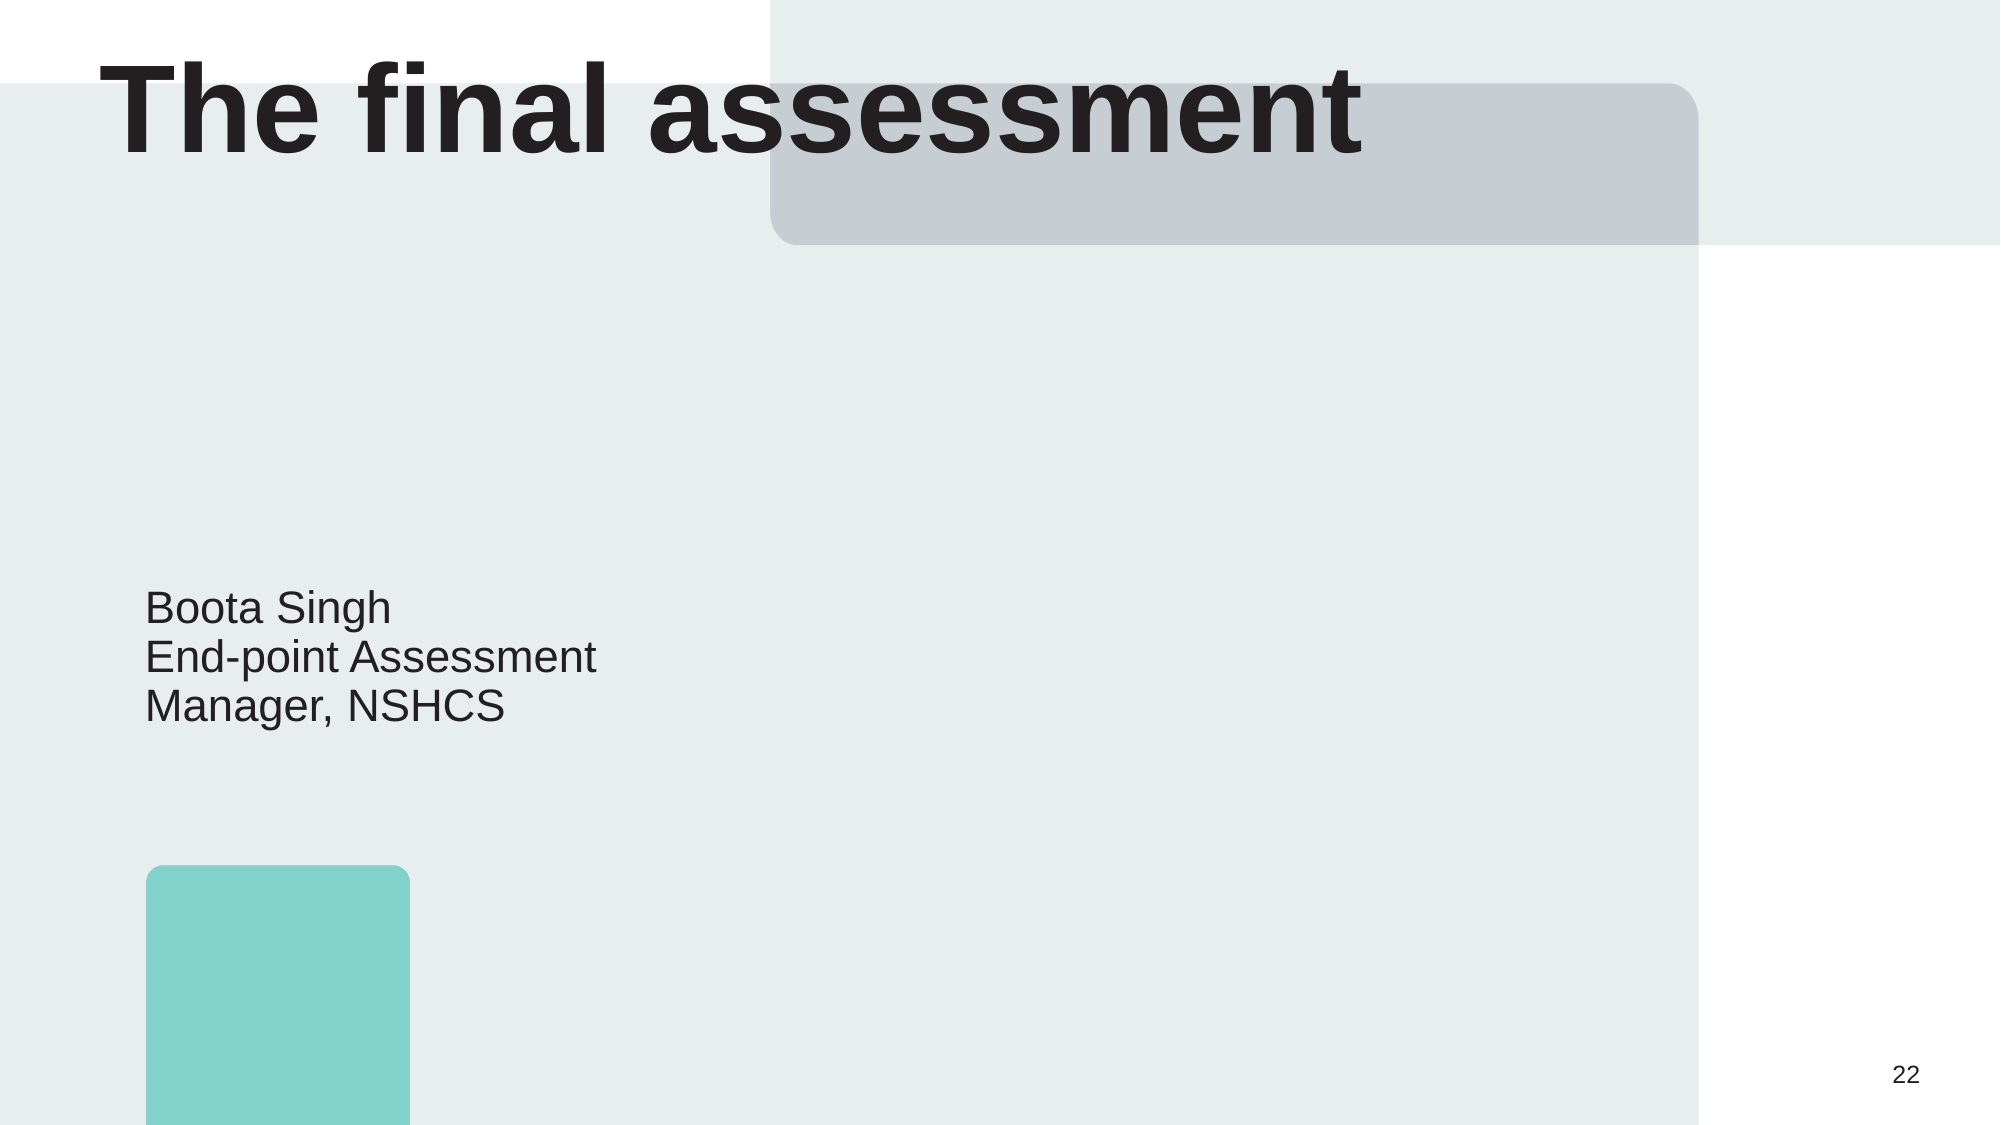

# The final assessment
Boota Singh
End-point Assessment Manager, NSHCS